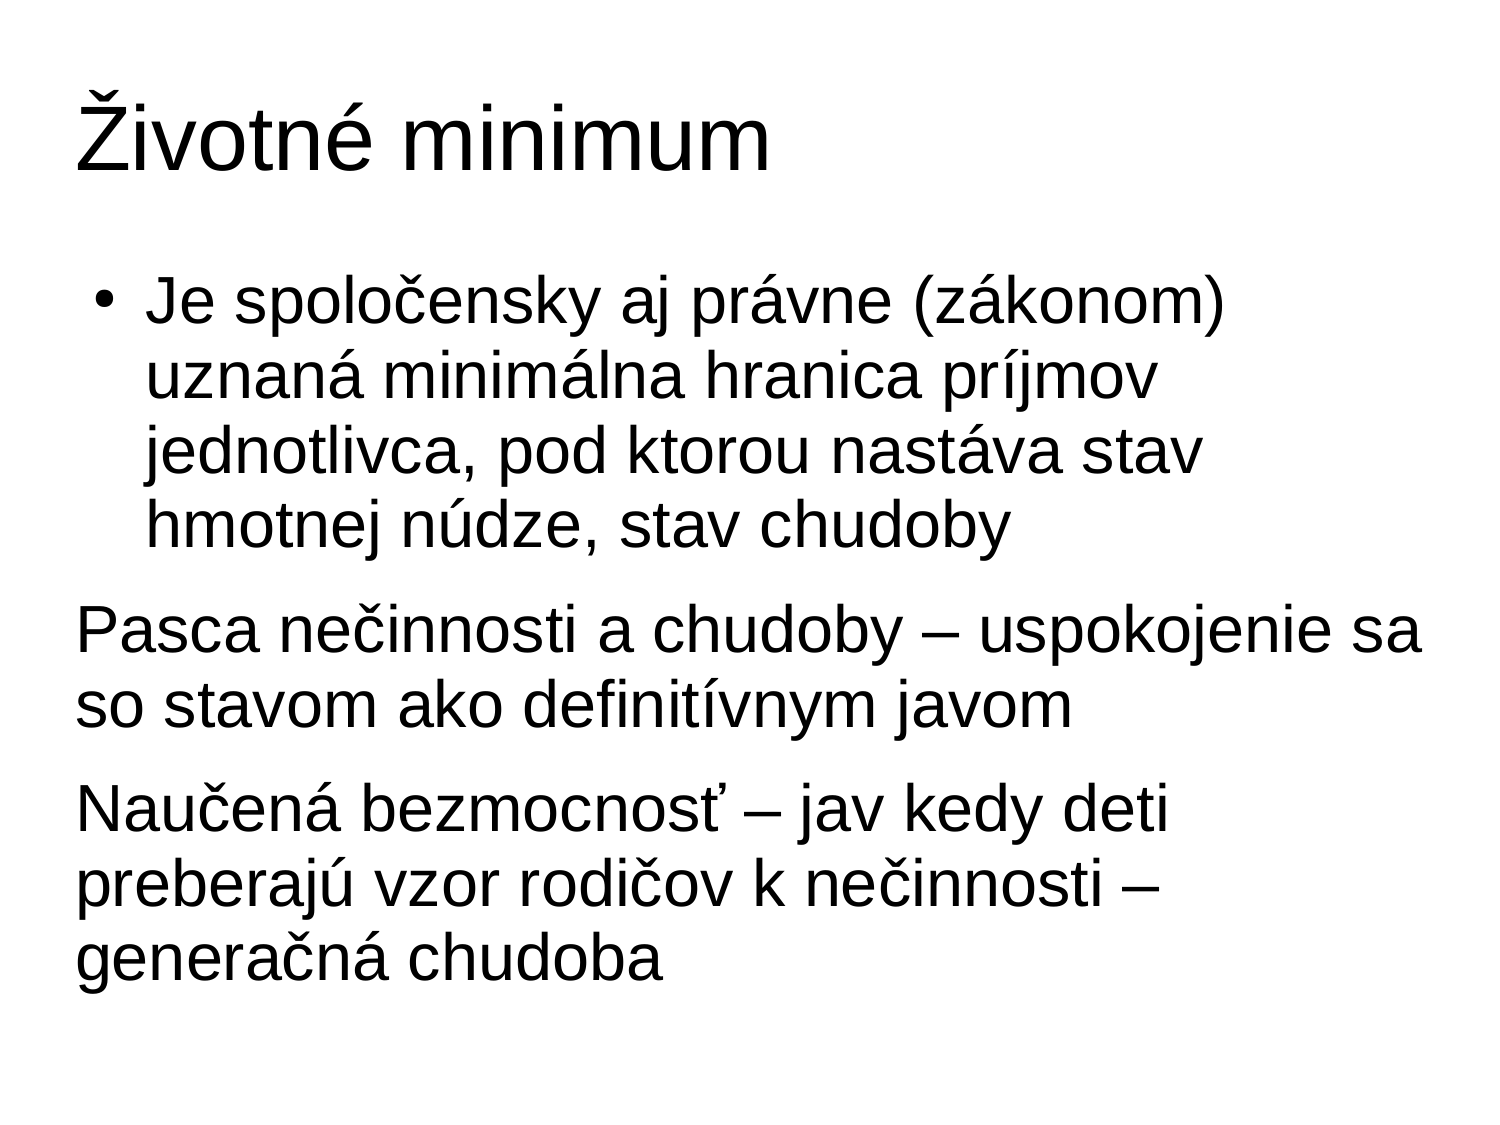

# Životné minimum
Je spoločensky aj právne (zákonom) uznaná minimálna hranica príjmov jednotlivca, pod ktorou nastáva stav hmotnej núdze, stav chudoby
Pasca nečinnosti a chudoby – uspokojenie sa so stavom ako definitívnym javom
Naučená bezmocnosť – jav kedy deti preberajú vzor rodičov k nečinnosti – generačná chudoba